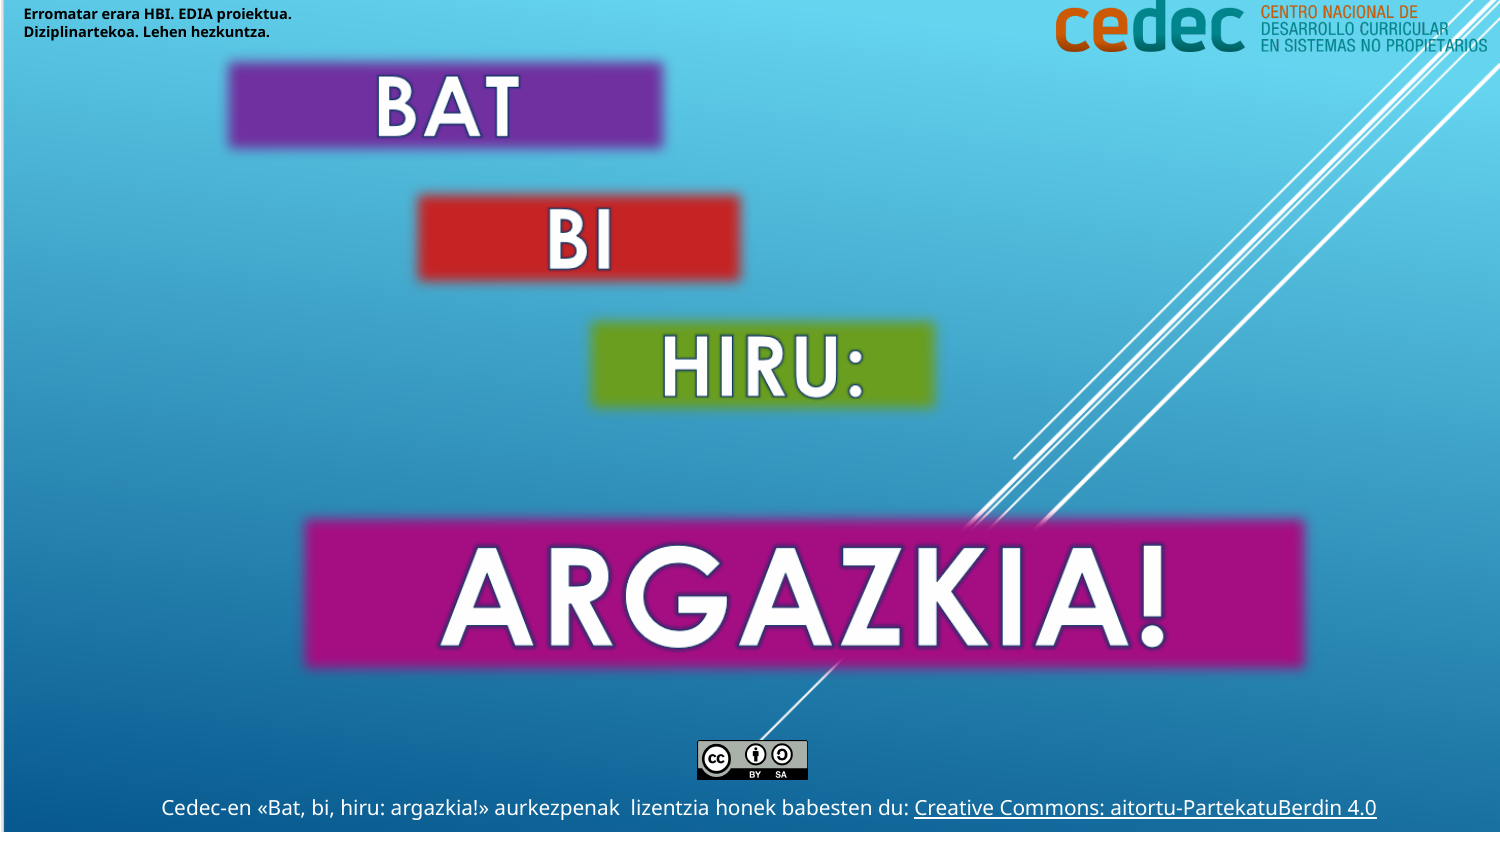

Erromatar erara HBI. EDIA proiektua.
Diziplinartekoa. Lehen hezkuntza.
Cedec-en «Bat, bi, hiru: argazkia!» aurkezpenak lizentzia honek babesten du: Creative Commons: aitortu-PartekatuBerdin 4.0